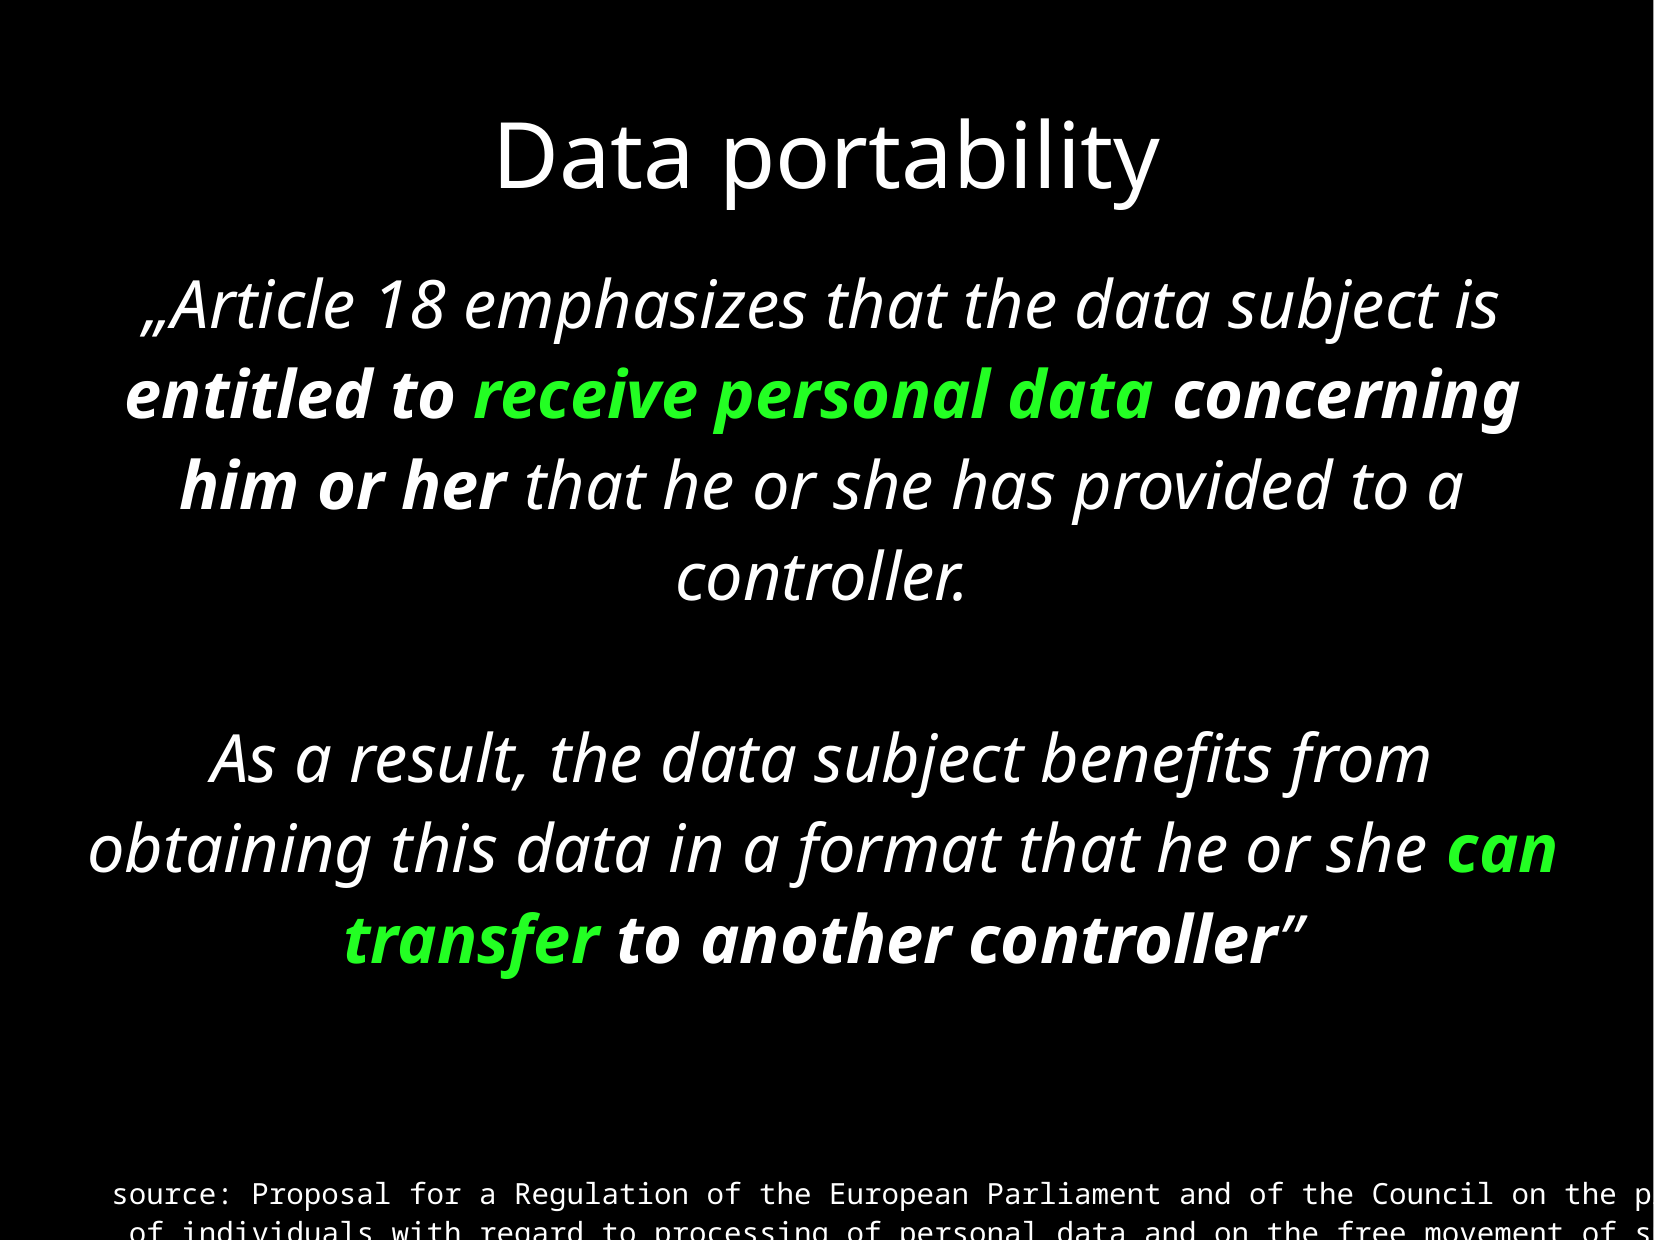

# Data portability
„Article 18 emphasizes that the data subject is entitled to receive personal data concerning him or her that he or she has provided to a controller.
As a result, the data subject benefits from obtaining this data in a format that he or she can transfer to another controller”
source: Proposal for a Regulation of the European Parliament and of the Council on the protection
of individuals with regard to processing of personal data and on the free movement of such data